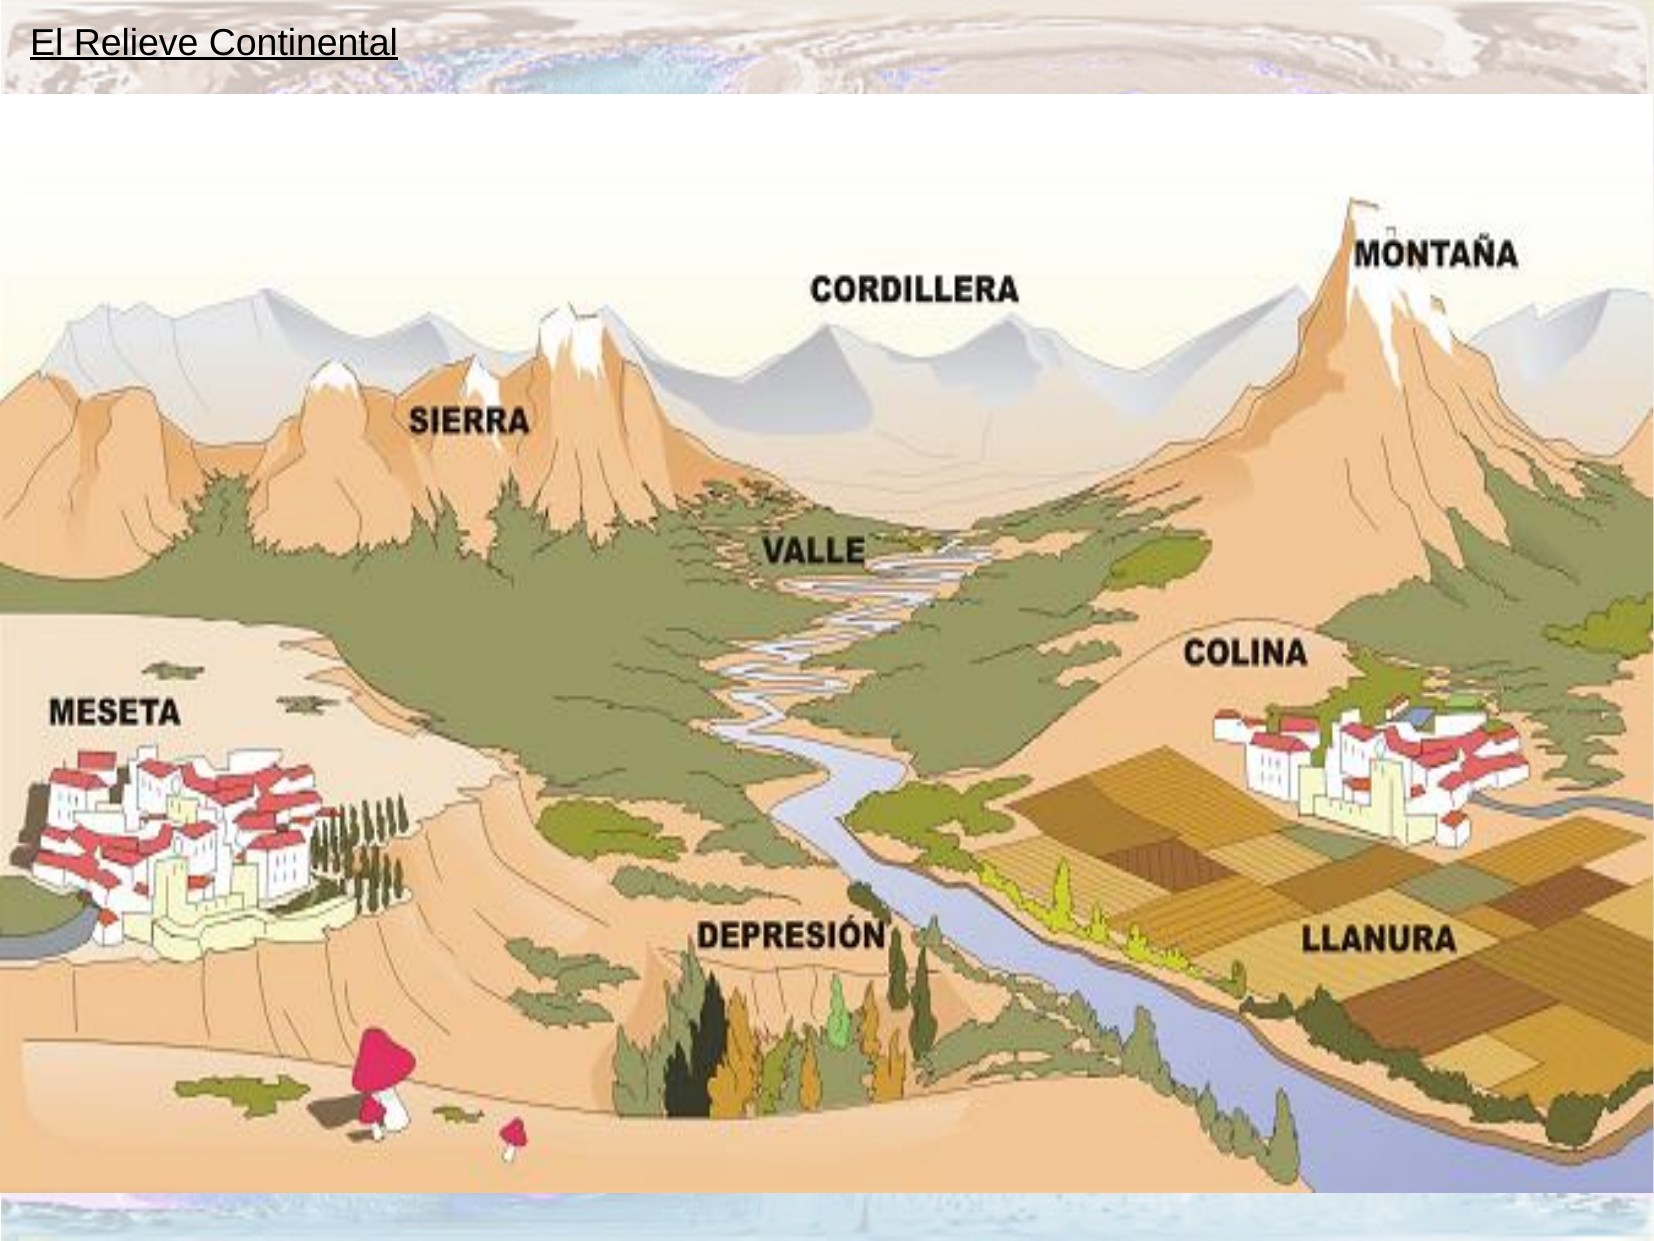

El Relieve Continental
Erupciones volcánicas
Agentes internos
Terremotos
Desplazamiento placas
Formación del relieve
Viento
Desgaste
Lluvia
Proceso de erosión
Agentes externos
Aguas
Modelado
Seres vivos